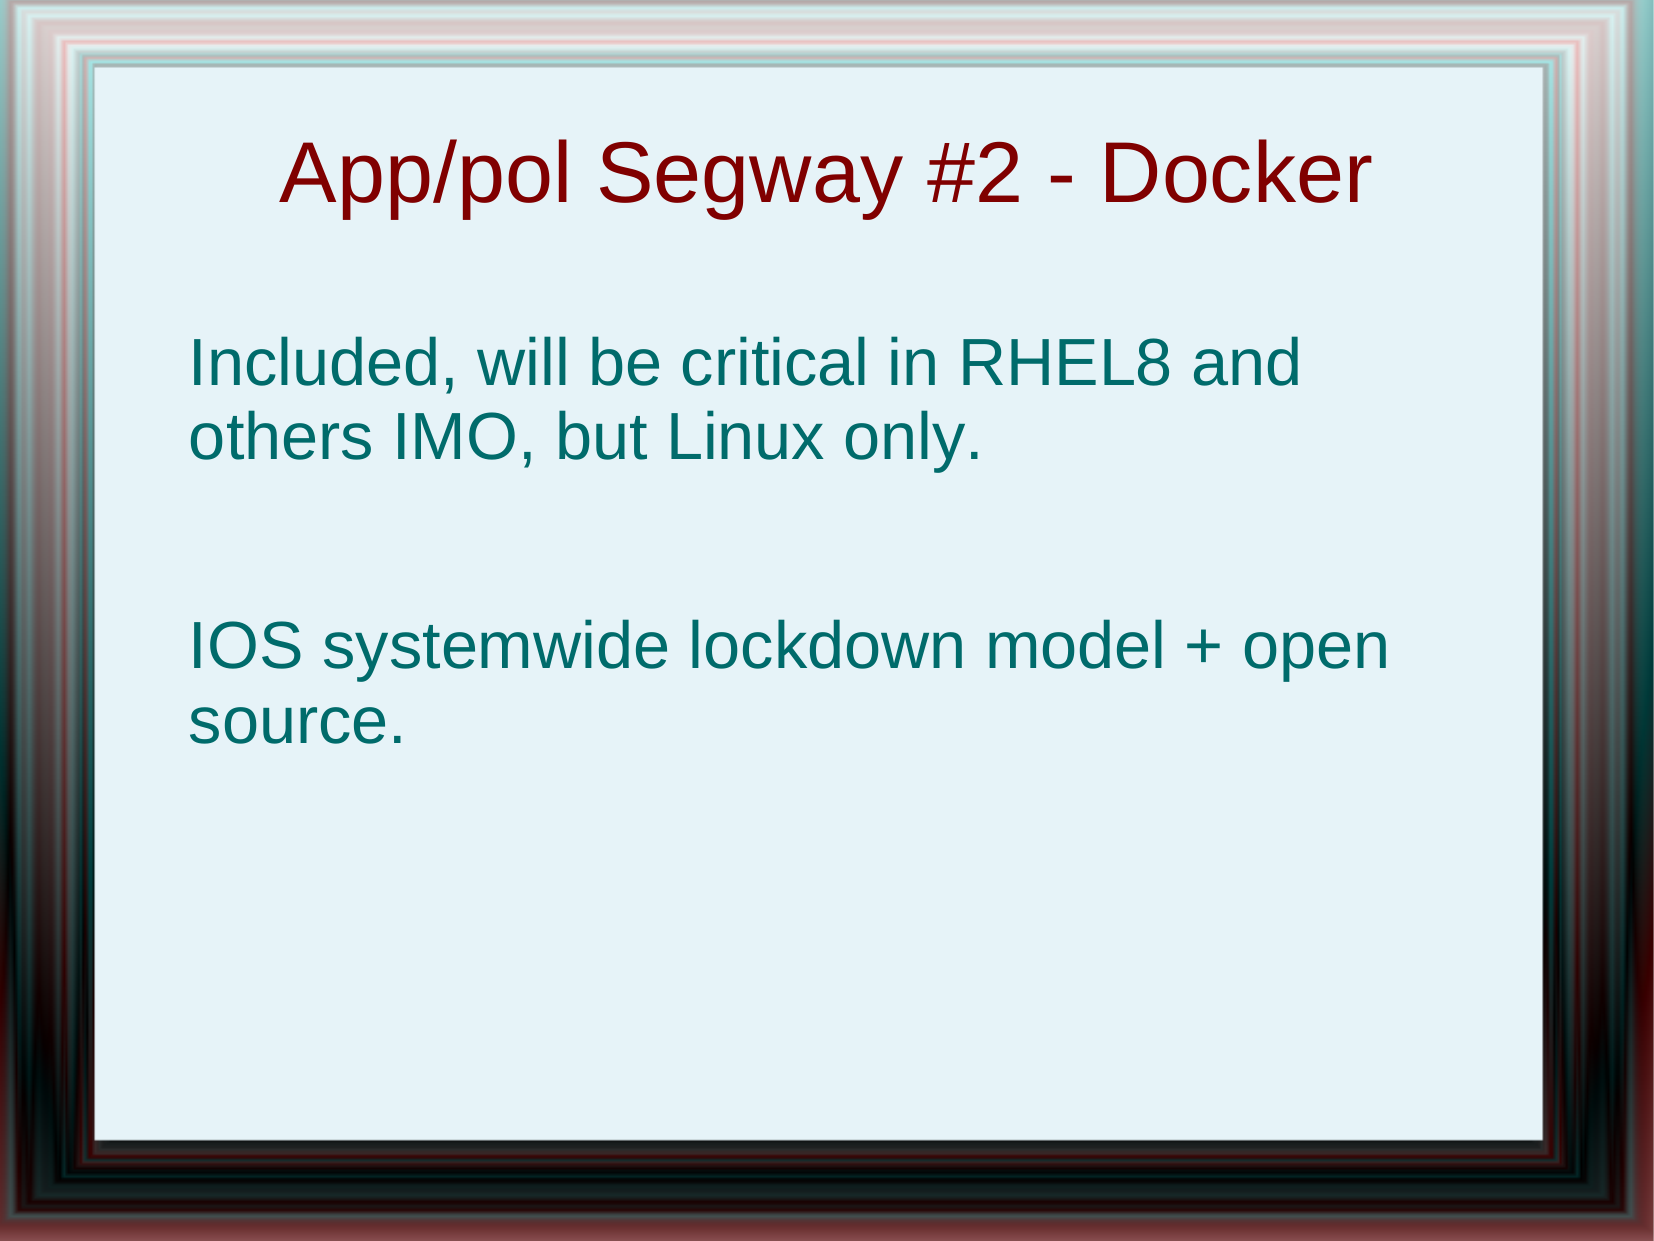

# App/pol Segway #2 - Docker
Included, will be critical in RHEL8 and others IMO, but Linux only.
IOS systemwide lockdown model + open source.